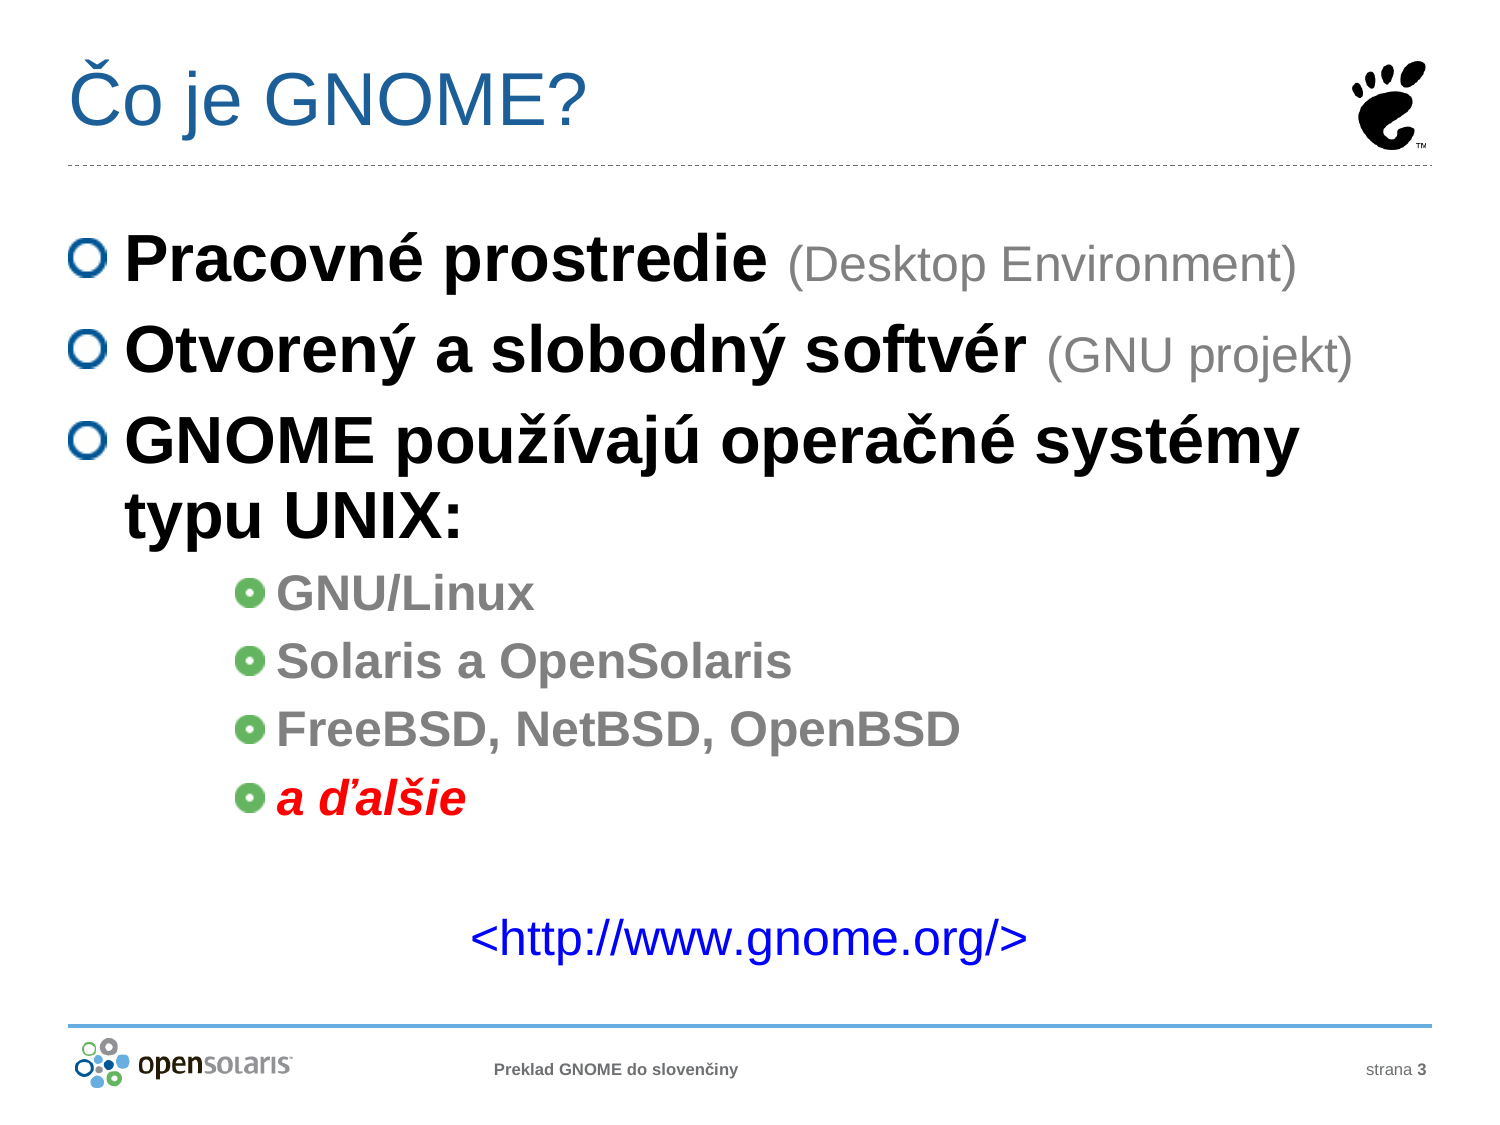

# Čo je GNOME?
Pracovné prostredie (Desktop Environment)
Otvorený a slobodný softvér (GNU projekt)
GNOME používajú operačné systémy typu UNIX:
GNU/Linux
Solaris a OpenSolaris
FreeBSD, NetBSD, OpenBSD
a ďalšie
<http://www.gnome.org/>
3